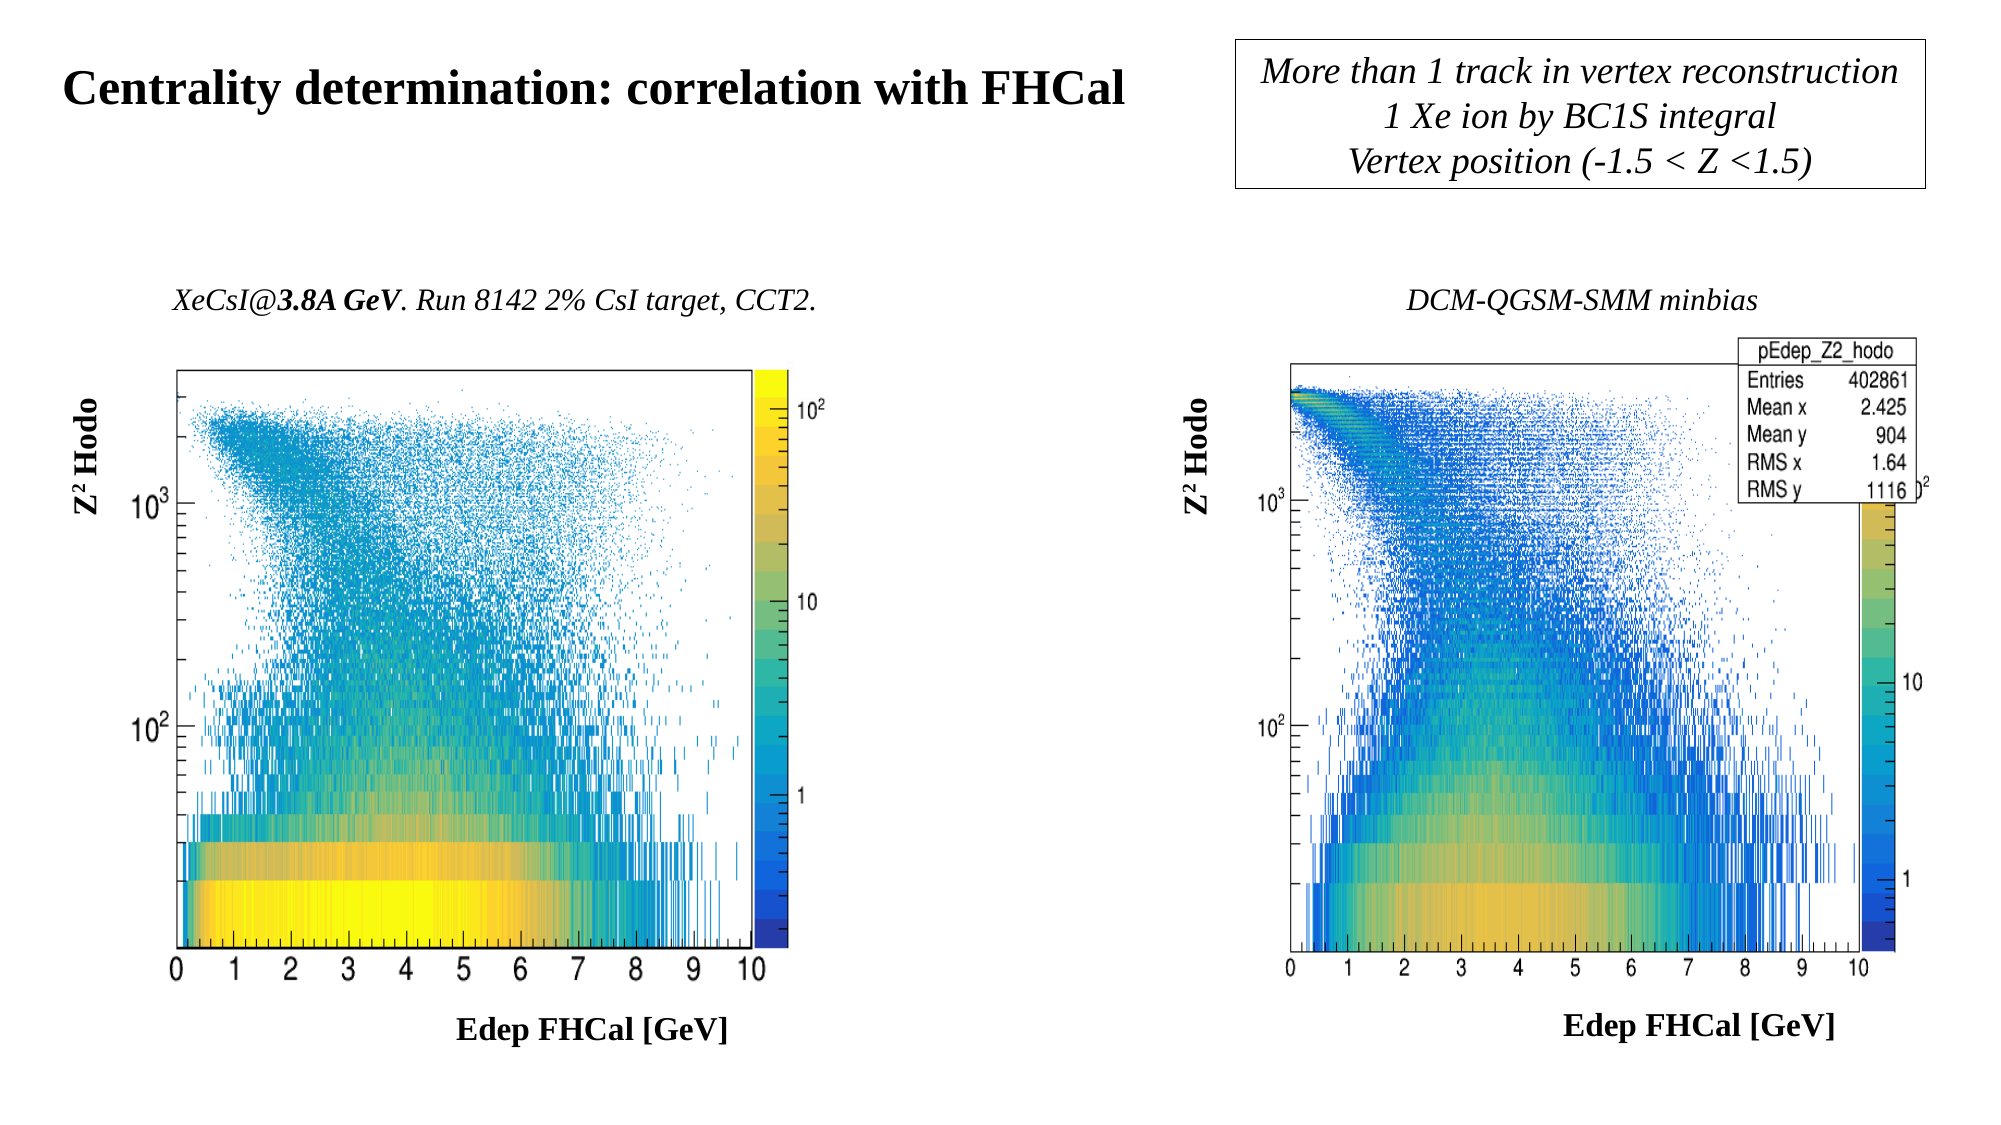

More than 1 track in vertex reconstruction
1 Xe ion by BC1S integral
Vertex position (-1.5 < Z <1.5)
Centrality determination: correlation with FHCal
XeCsI@3.8A GeV. Run 8142 2% CsI target, CCT2.
DCM-QGSM-SMM minbias
Z2 Hodo
Z2 Hodo
Edep FHCal [GeV]
Edep FHCal [GeV]